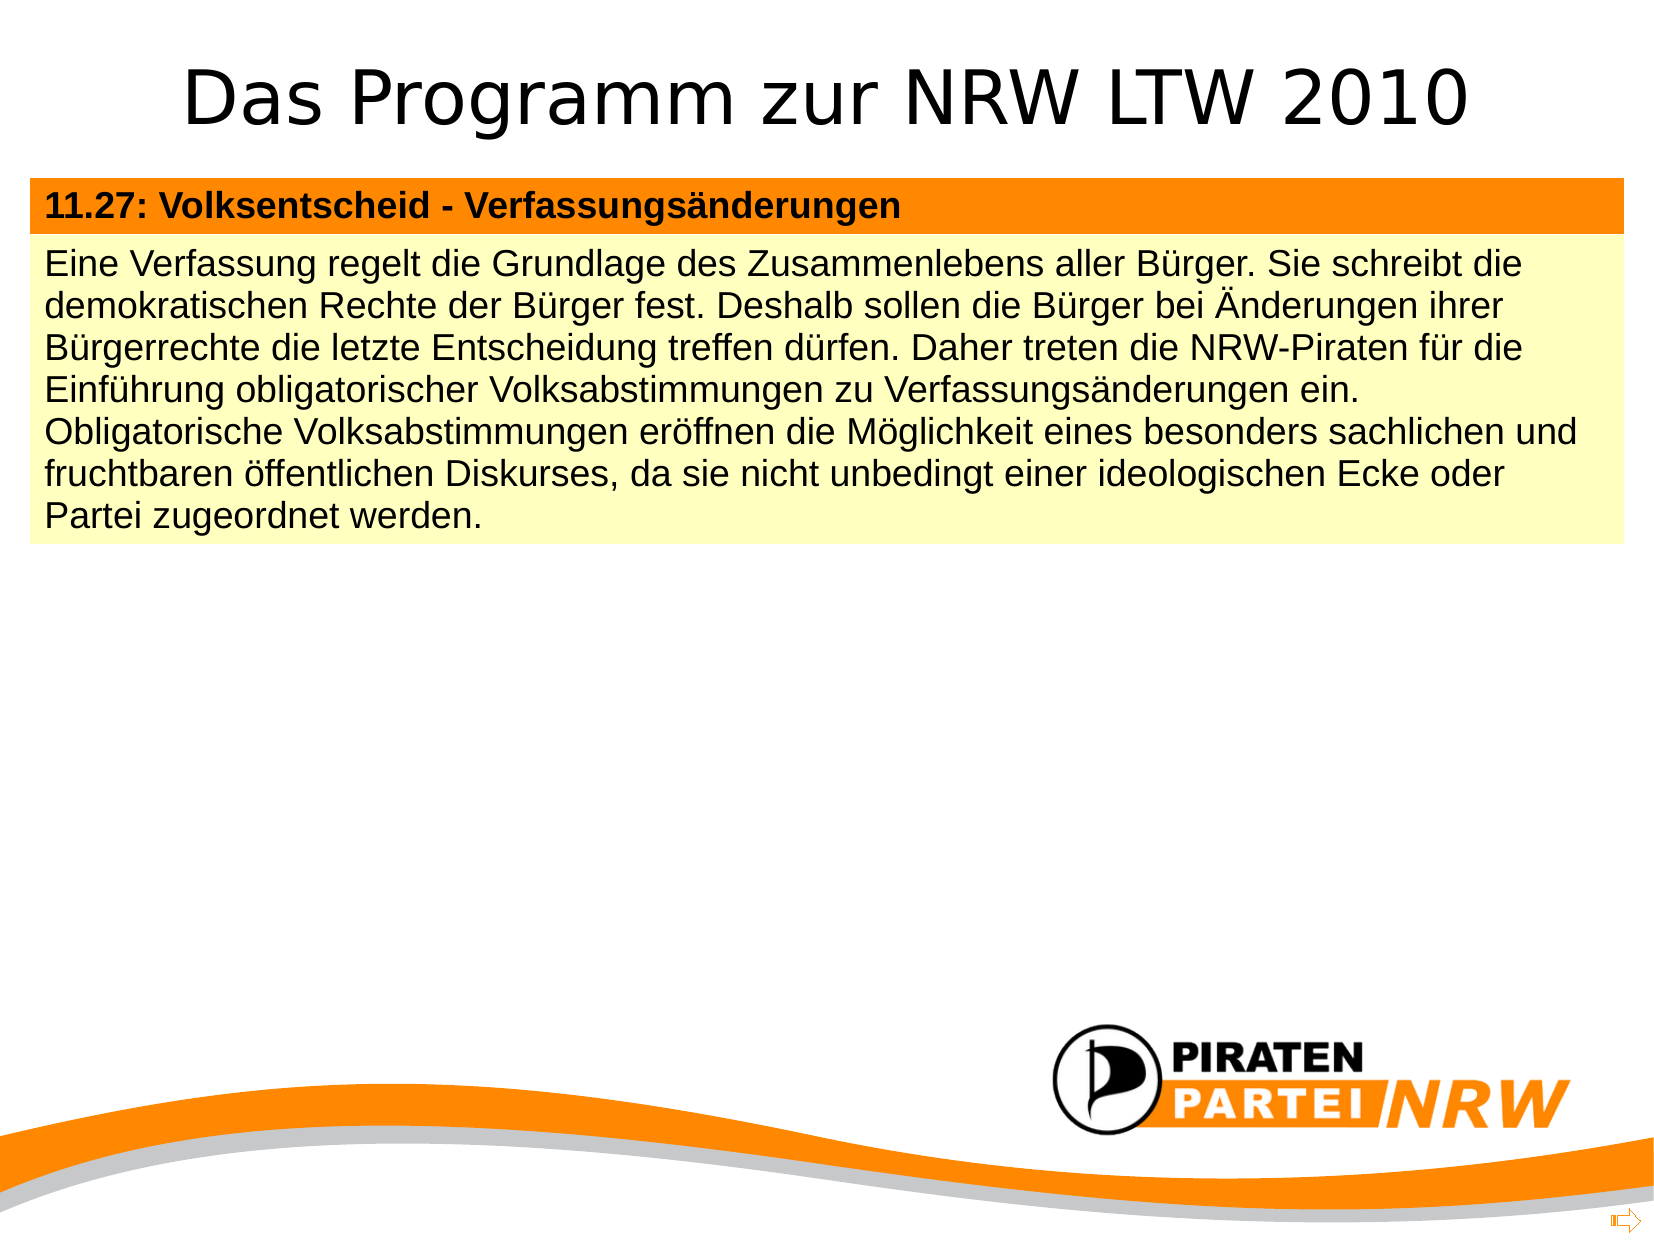

# Das Programm zur NRW LTW 2010
| 11.27: Volksentscheid - Verfassungsänderungen |
| --- |
| Eine Verfassung regelt die Grundlage des Zusammenlebens aller Bürger. Sie schreibt die demokratischen Rechte der Bürger fest. Deshalb sollen die Bürger bei Änderungen ihrer Bürgerrechte die letzte Entscheidung treffen dürfen. Daher treten die NRW-Piraten für die Einführung obligatorischer Volksabstimmungen zu Verfassungsänderungen ein. Obligatorische Volksabstimmungen eröffnen die Möglichkeit eines besonders sachlichen und fruchtbaren öffentlichen Diskurses, da sie nicht unbedingt einer ideologischen Ecke oder Partei zugeordnet werden. |